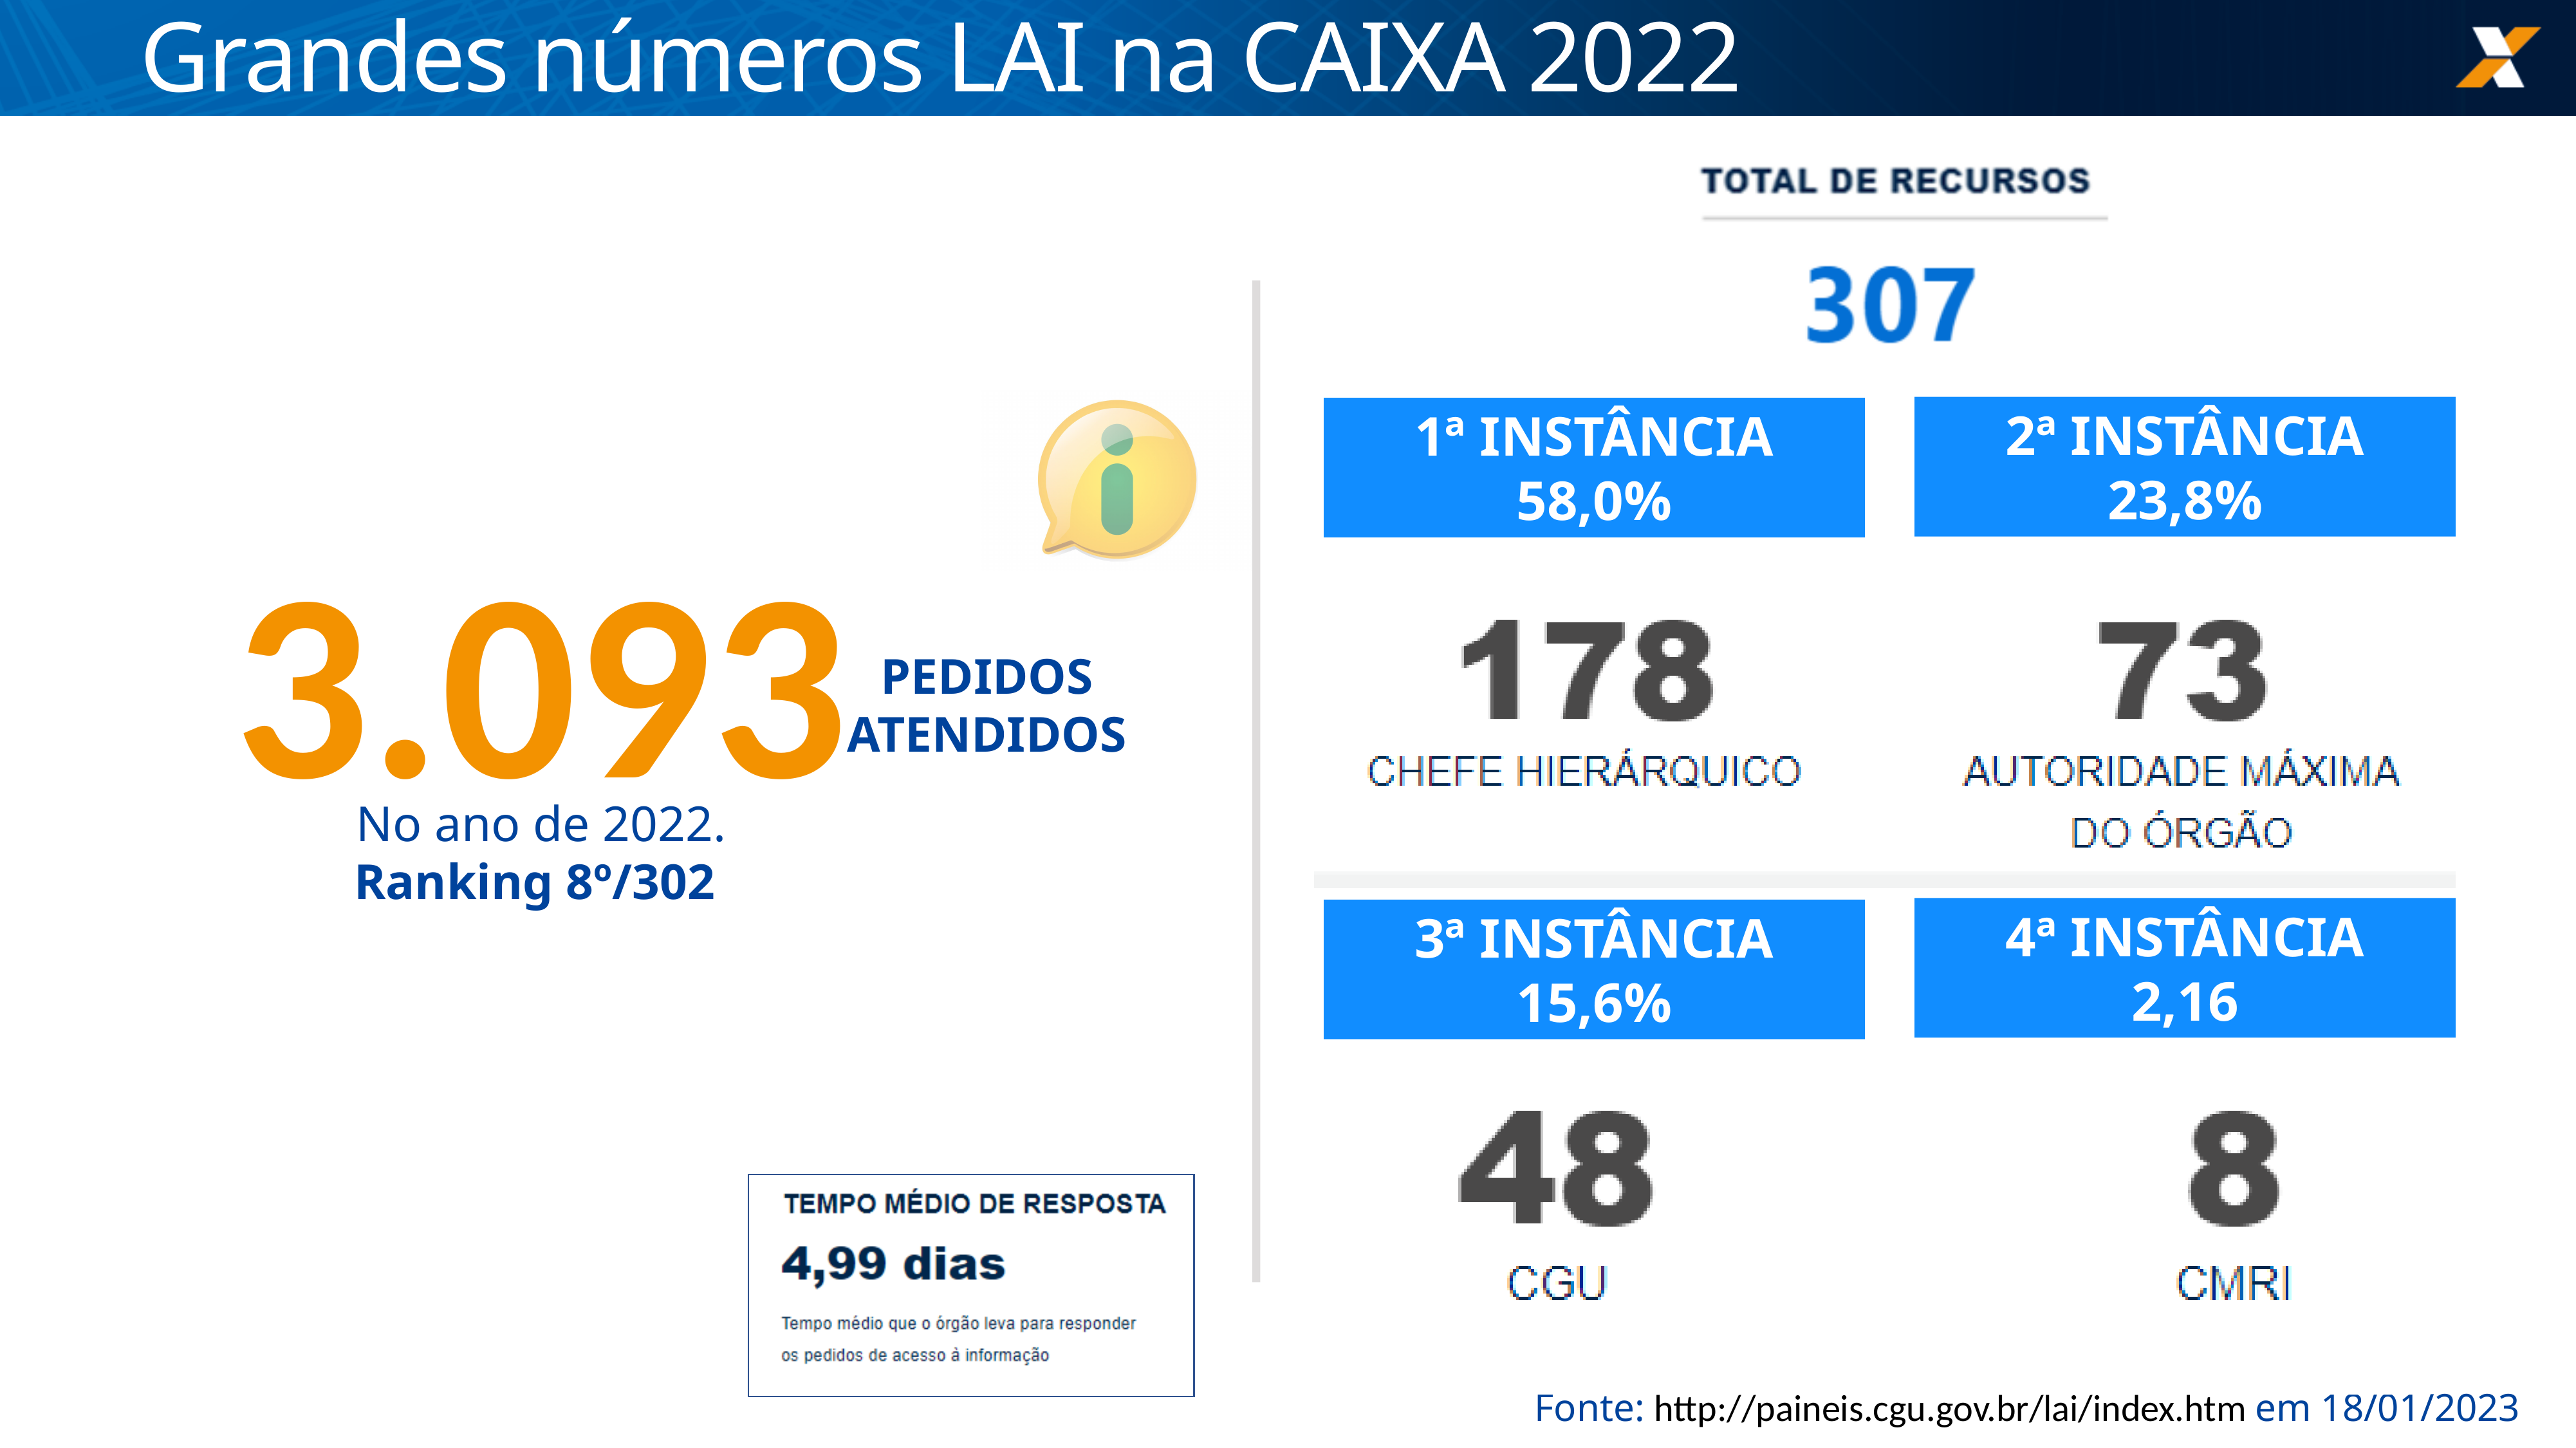

Grandes números LAI na CAIXA 2022
2ª INSTÂNCIA
23,8%
1ª INSTÂNCIA
58,0%
3.093
PEDIDOS
ATENDIDOS
No ano de 2022.
Ranking 8º/302
4ª INSTÂNCIA
2,16
3ª INSTÂNCIA
15,6%
Fonte: http://paineis.cgu.gov.br/lai/index.htm em 18/01/2023